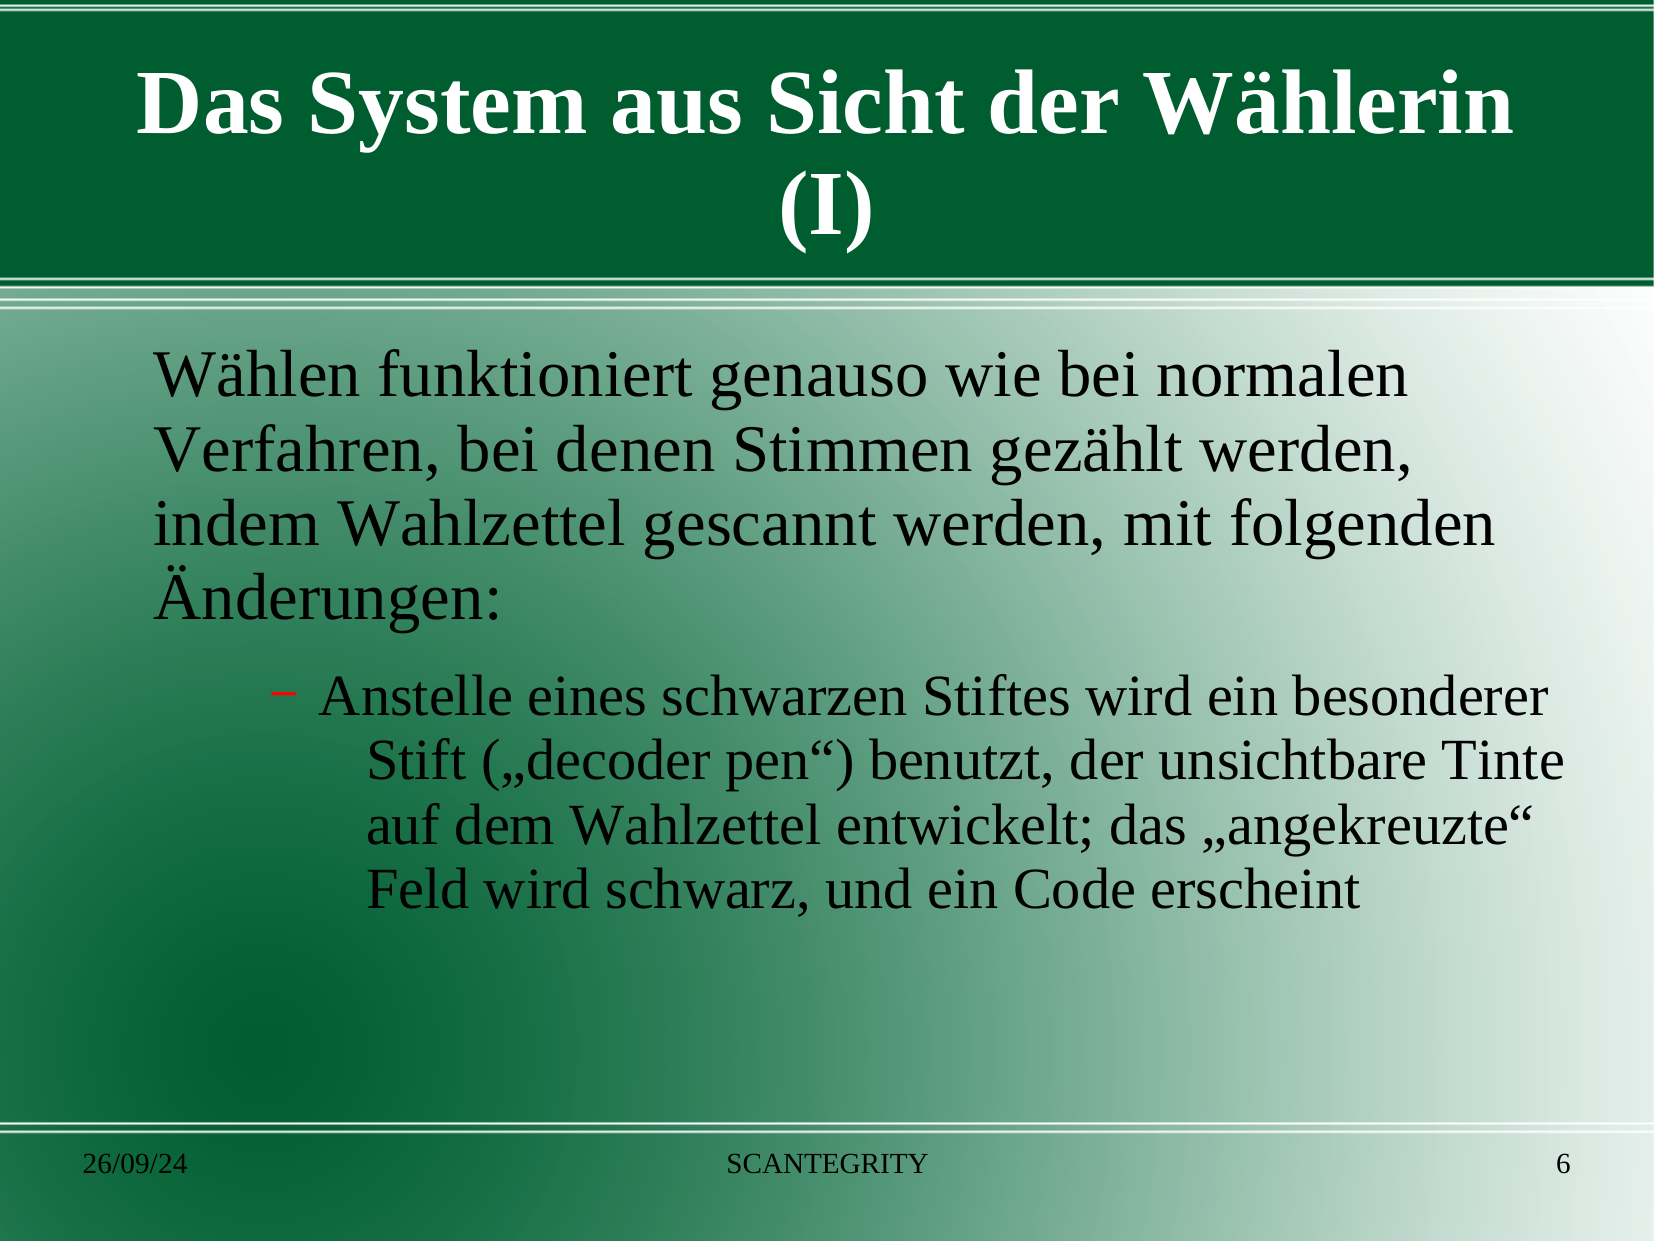

# Das System aus Sicht der Wählerin (I)
Wählen funktioniert genauso wie bei normalen Verfahren, bei denen Stimmen gezählt werden, indem Wahlzettel gescannt werden, mit folgenden Änderungen:
Anstelle eines schwarzen Stiftes wird ein besonderer Stift („decoder pen“) benutzt, der unsichtbare Tinte auf dem Wahlzettel entwickelt; das „angekreuzte“ Feld wird schwarz, und ein Code erscheint
SCANTEGRITY
6